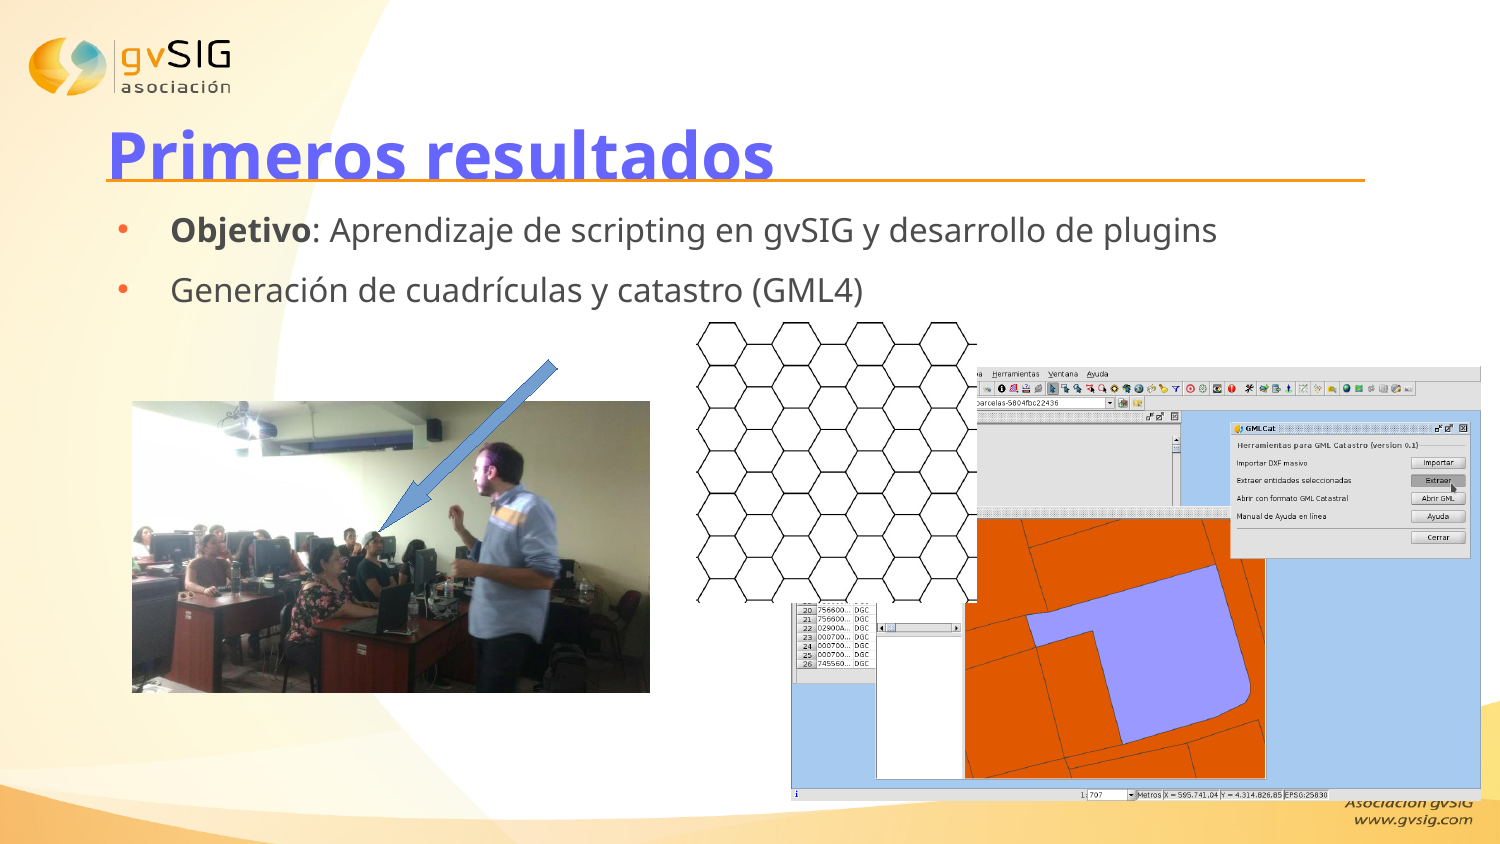

# Primeros resultados
Objetivo: Aprendizaje de scripting en gvSIG y desarrollo de plugins
Generación de cuadrículas y catastro (GML4)